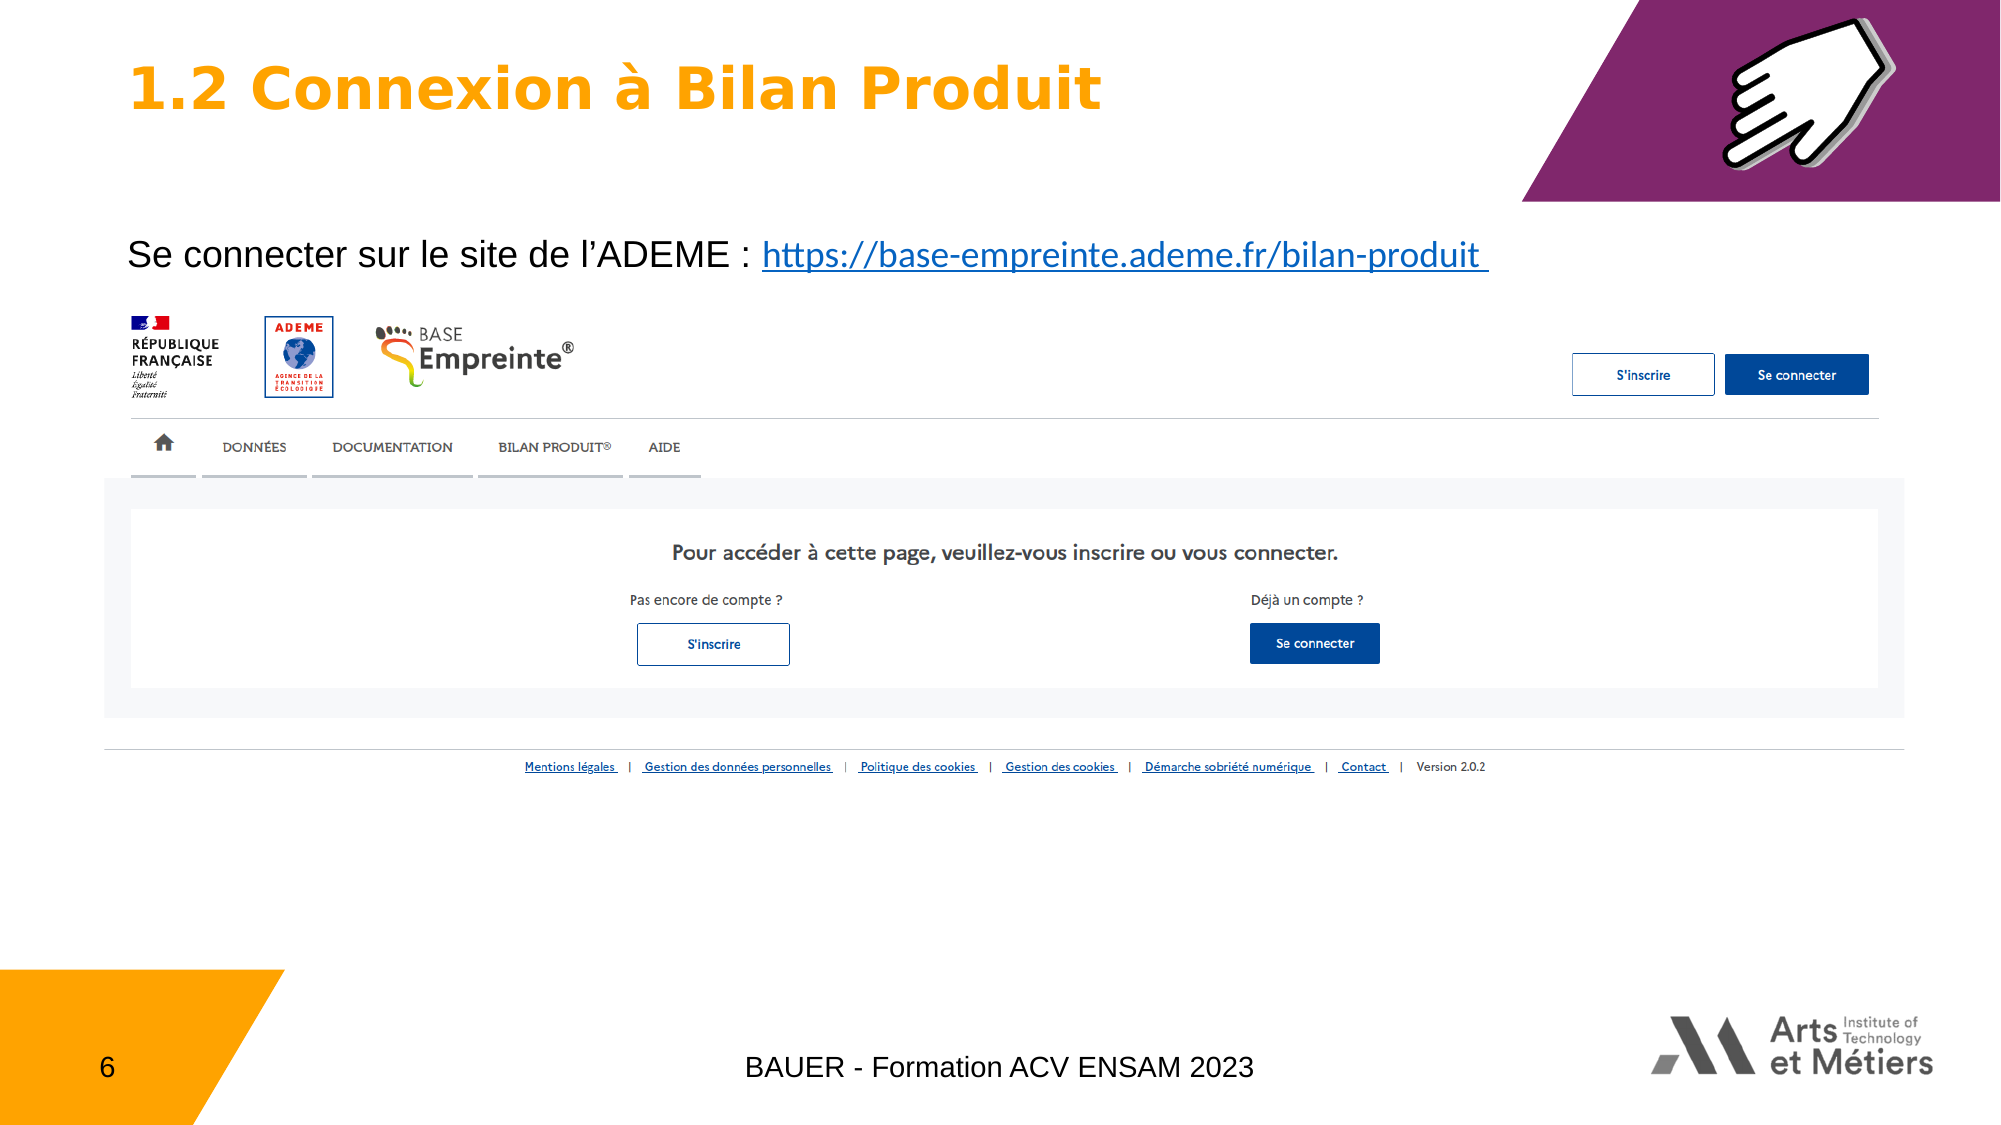

# 1.2 Connexion à Bilan Produit
Se connecter sur le site de l’ADEME : https://base-empreinte.ademe.fr/bilan-produit